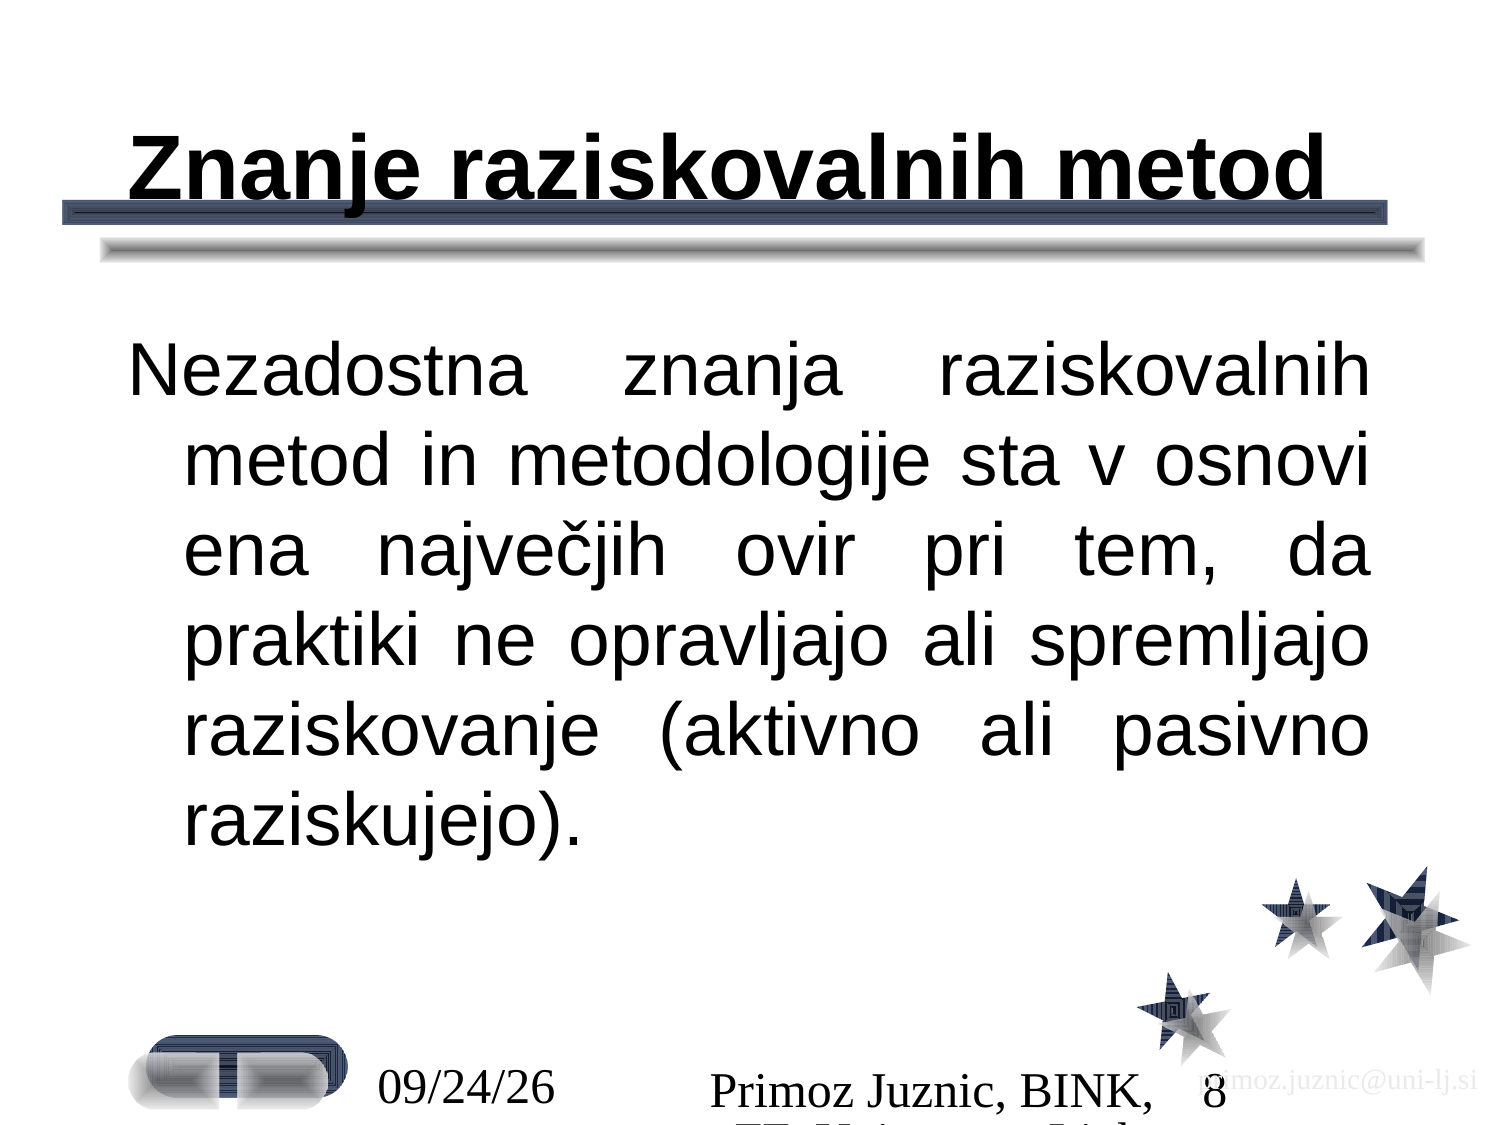

# Znanje raziskovalnih metod
Nezadostna znanja raziskovalnih metod in metodologije sta v osnovi ena največjih ovir pri tem, da praktiki ne opravljajo ali spremljajo raziskovanje (aktivno ali pasivno raziskujejo).
Primoz Juznic, BINK, FF, Univerza v Ljubljani
8